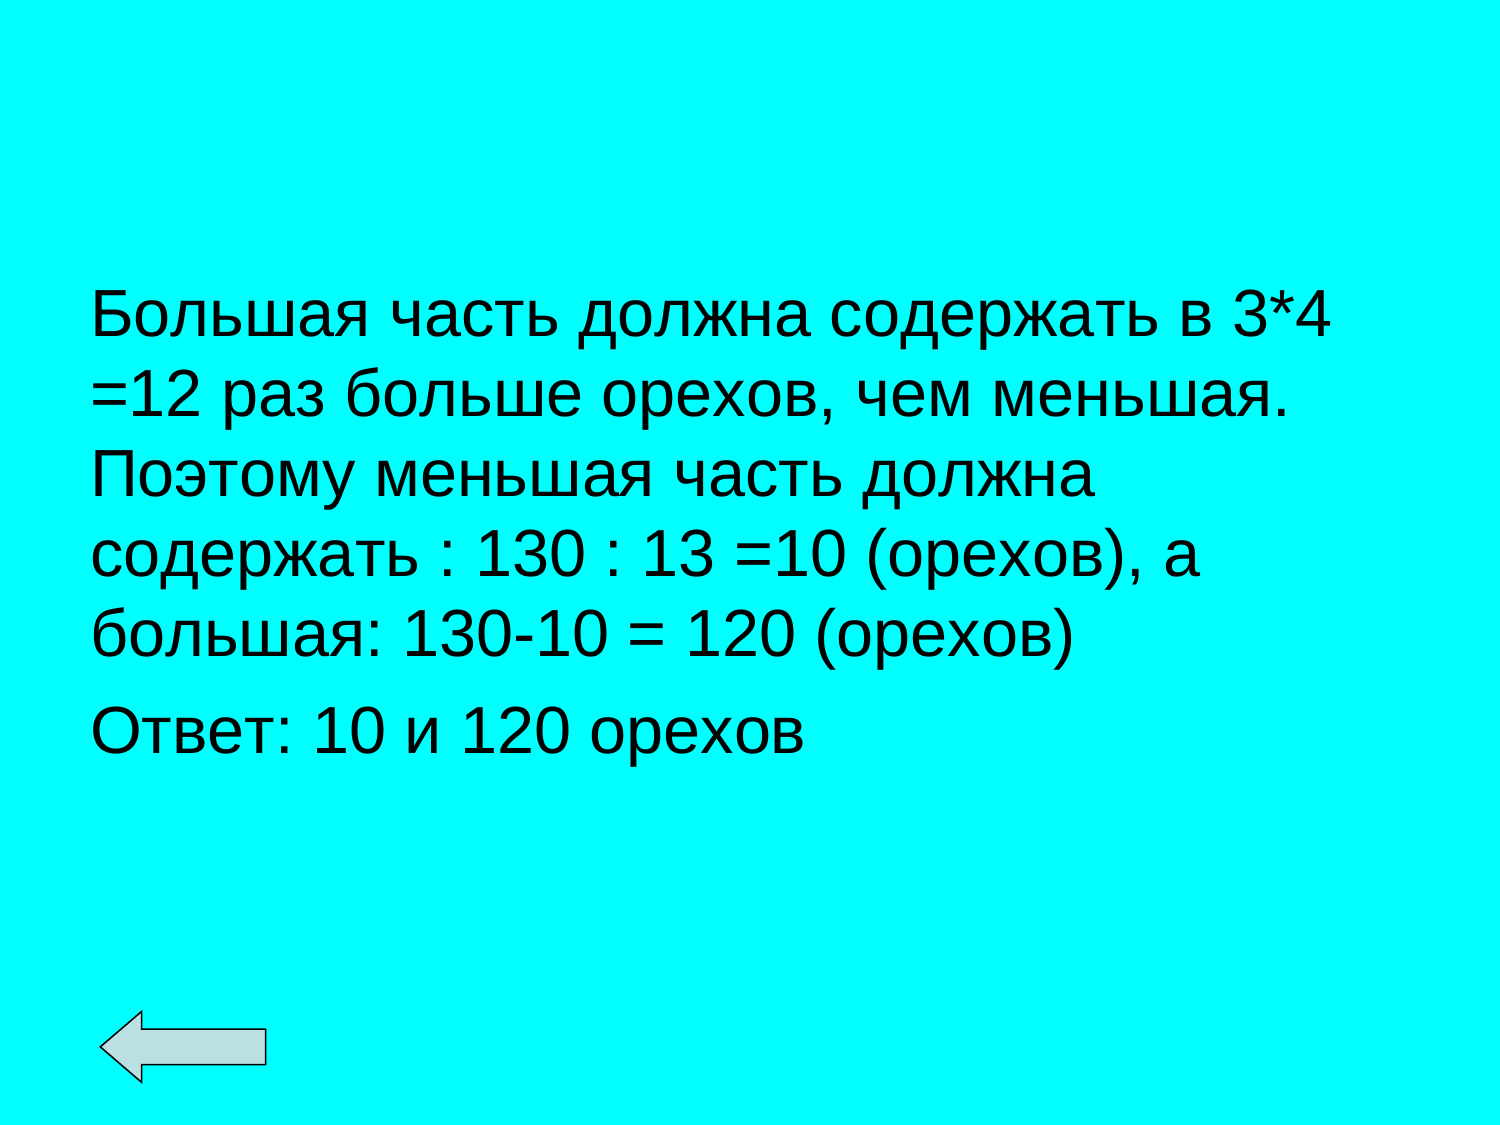

# Большая часть должна содержать в 3*4 =12 раз больше орехов, чем меньшая. Поэтому меньшая часть должна содержать : 130 : 13 =10 (орехов), а большая: 130-10 = 120 (орехов)
Ответ: 10 и 120 орехов